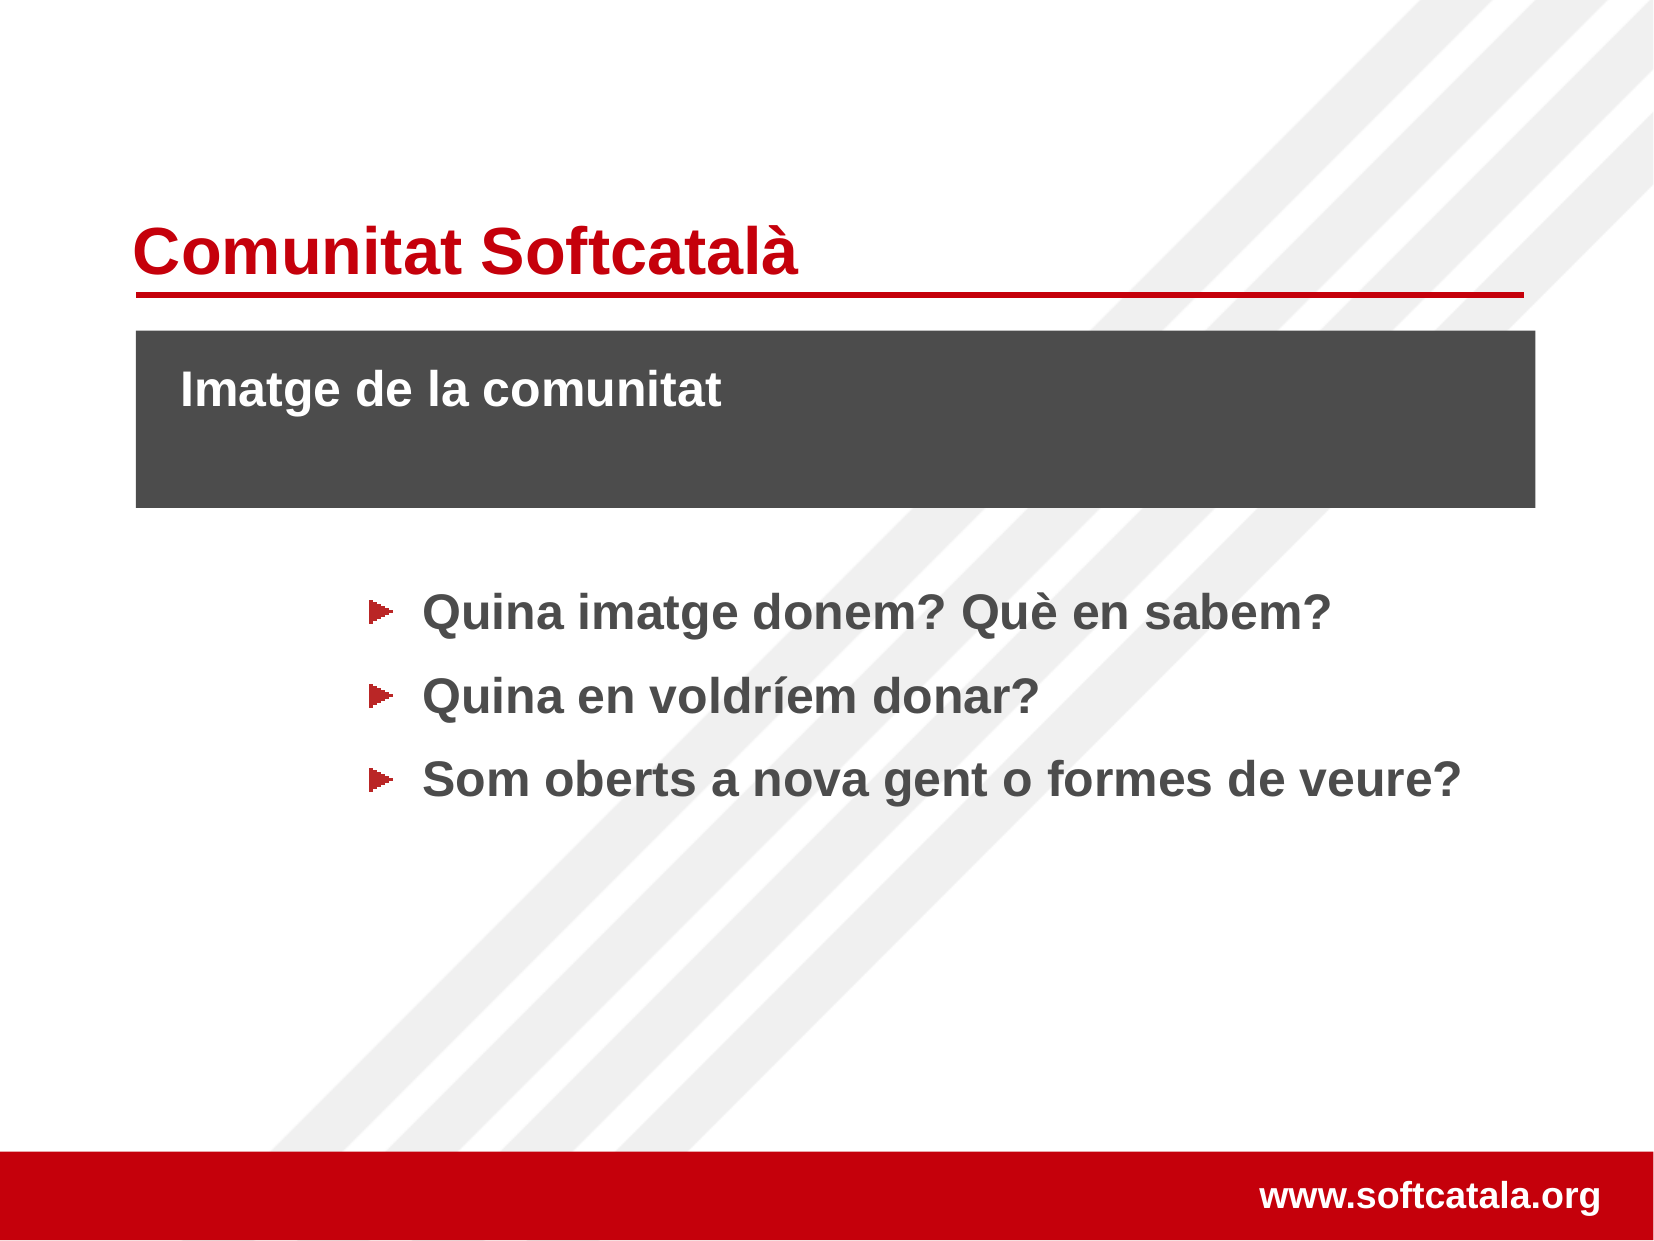

Comunitat Softcatalà
Imatge de la comunitat
Quina imatge donem? Què en sabem?
Quina en voldríem donar?
Som oberts a nova gent o formes de veure?
 www.softcatala.org